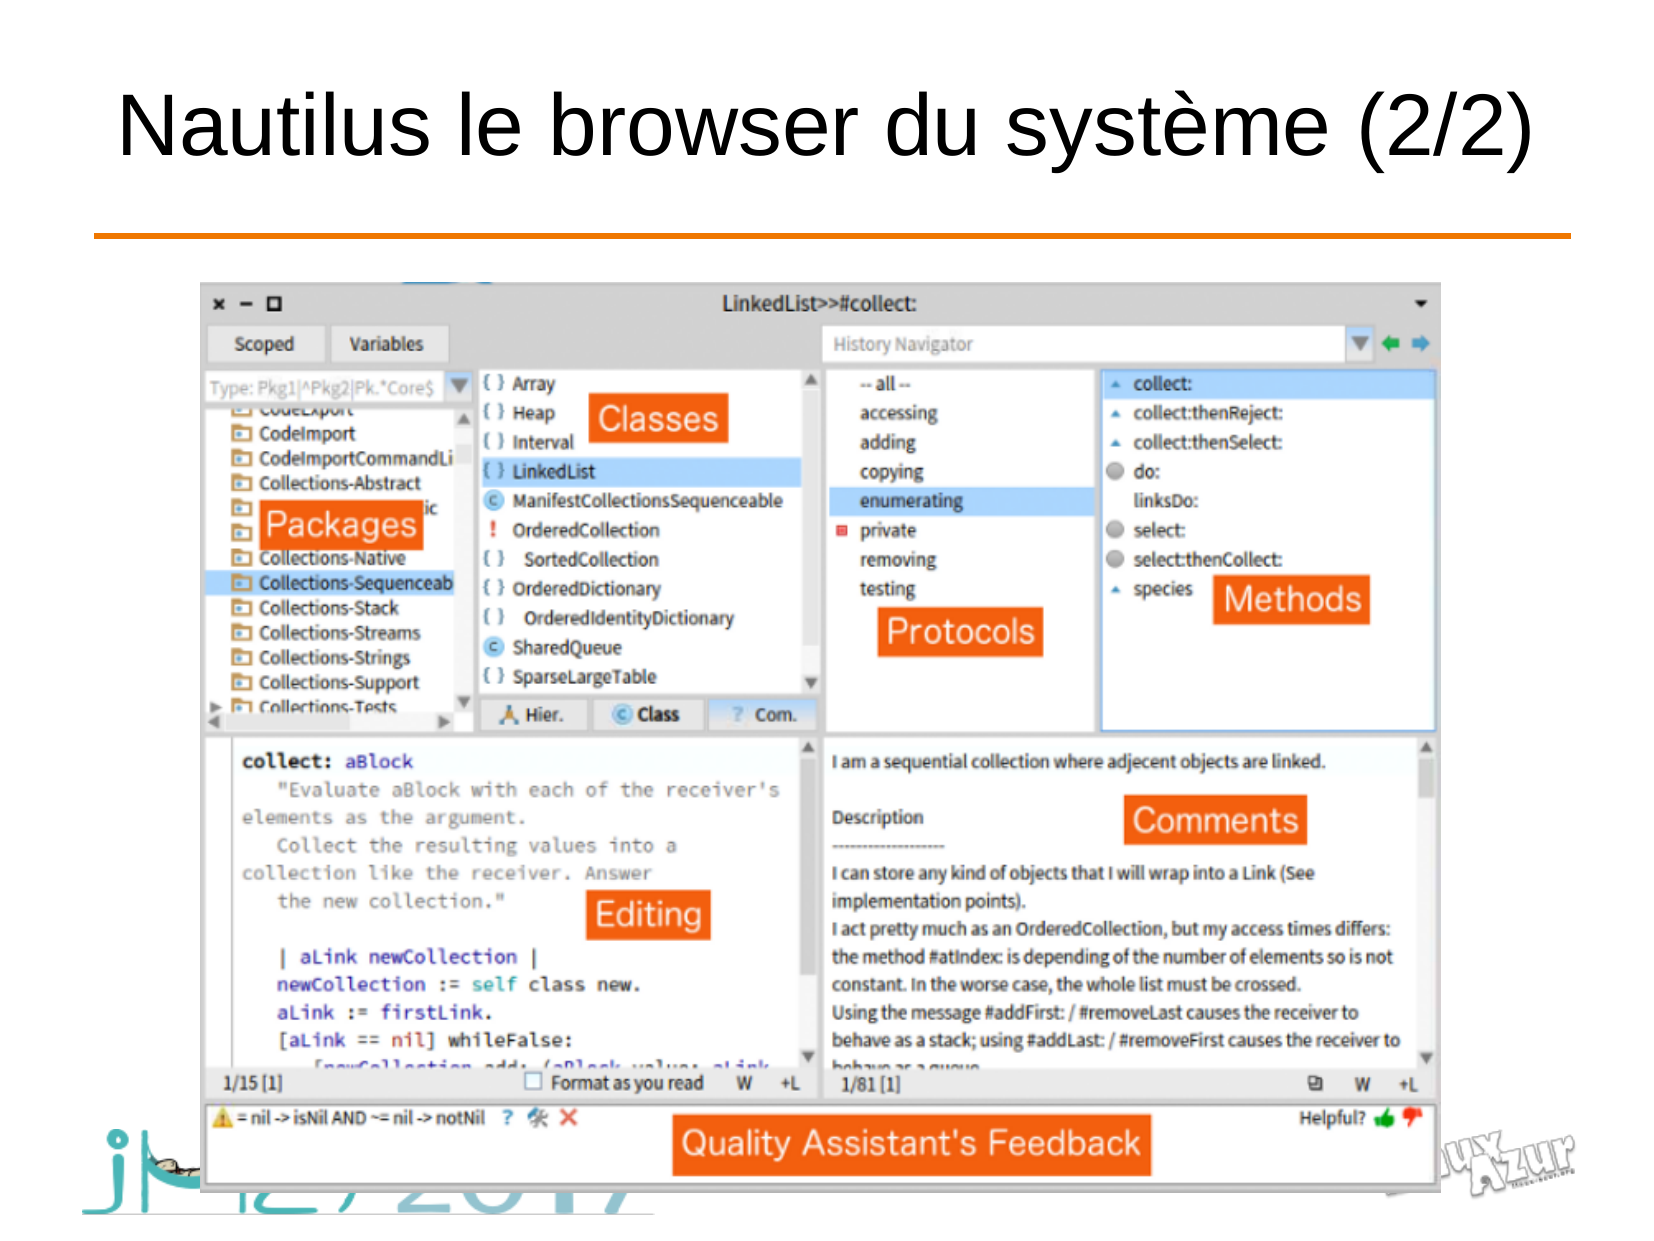

# Nautilus le browser du système (2/2)